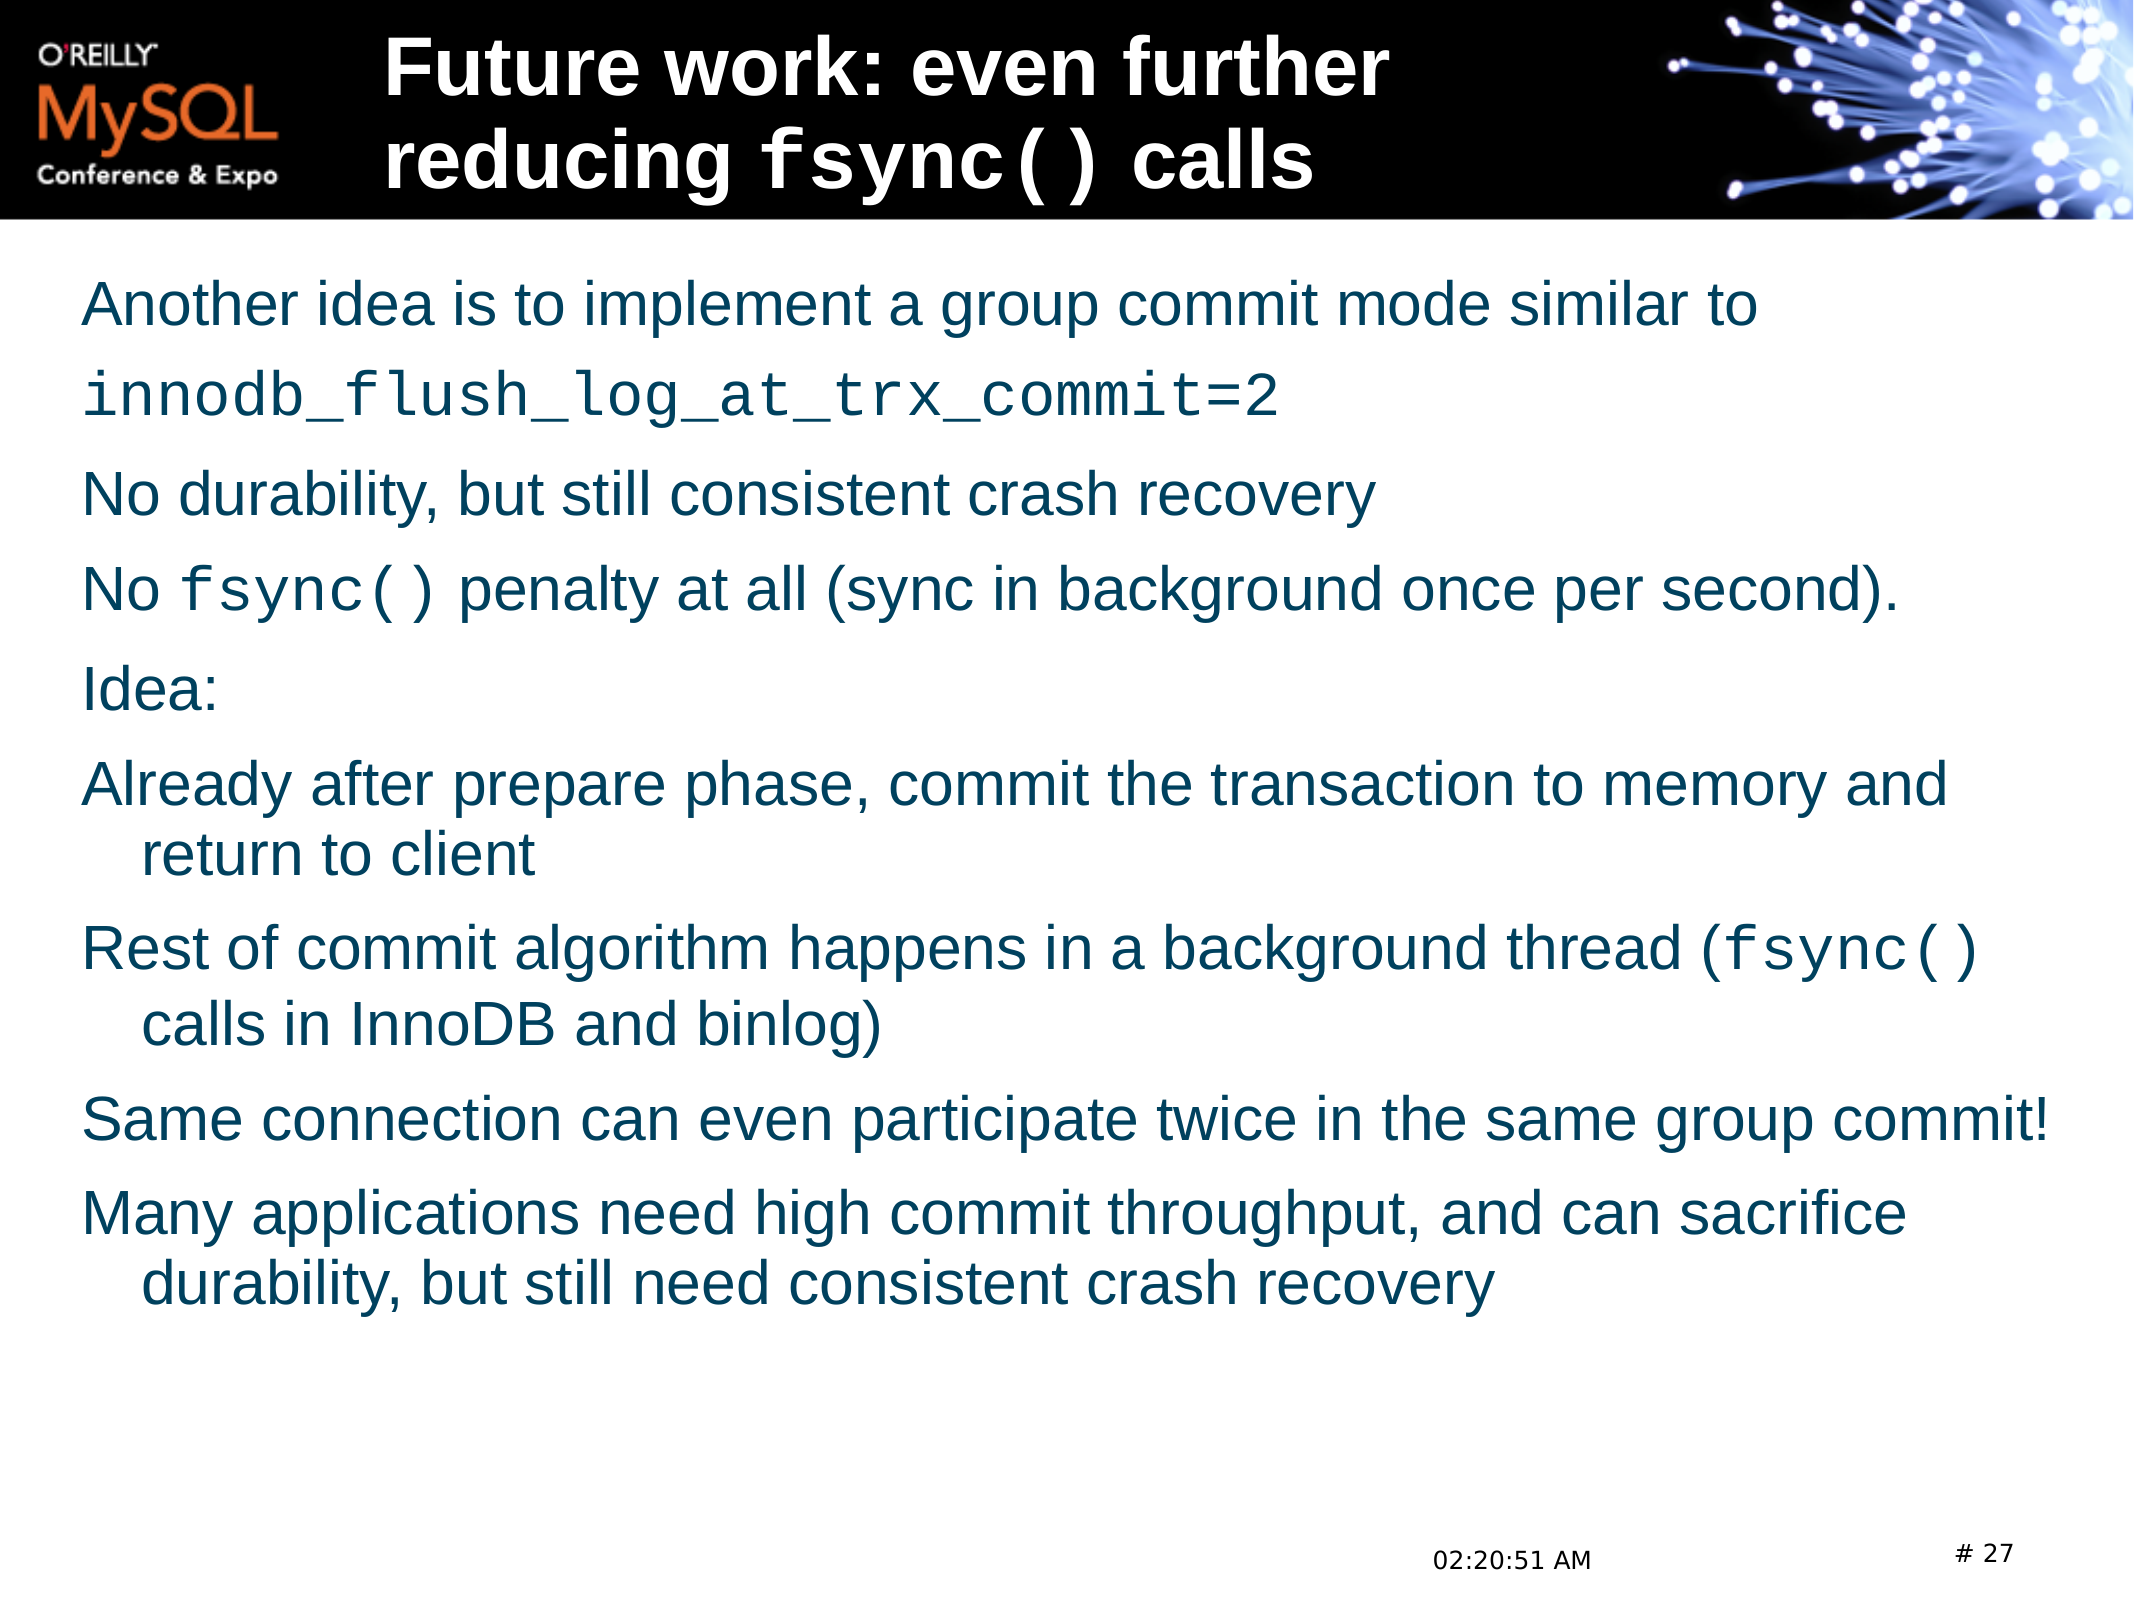

# Future work: even further reducing fsync() calls
Another idea is to implement a group commit mode similar to
innodb_flush_log_at_trx_commit=2
No durability, but still consistent crash recovery
No fsync() penalty at all (sync in background once per second).
Idea:
Already after prepare phase, commit the transaction to memory and return to client
Rest of commit algorithm happens in a background thread (fsync() calls in InnoDB and binlog)
Same connection can even participate twice in the same group commit!
Many applications need high commit throughput, and can sacrifice durability, but still need consistent crash recovery